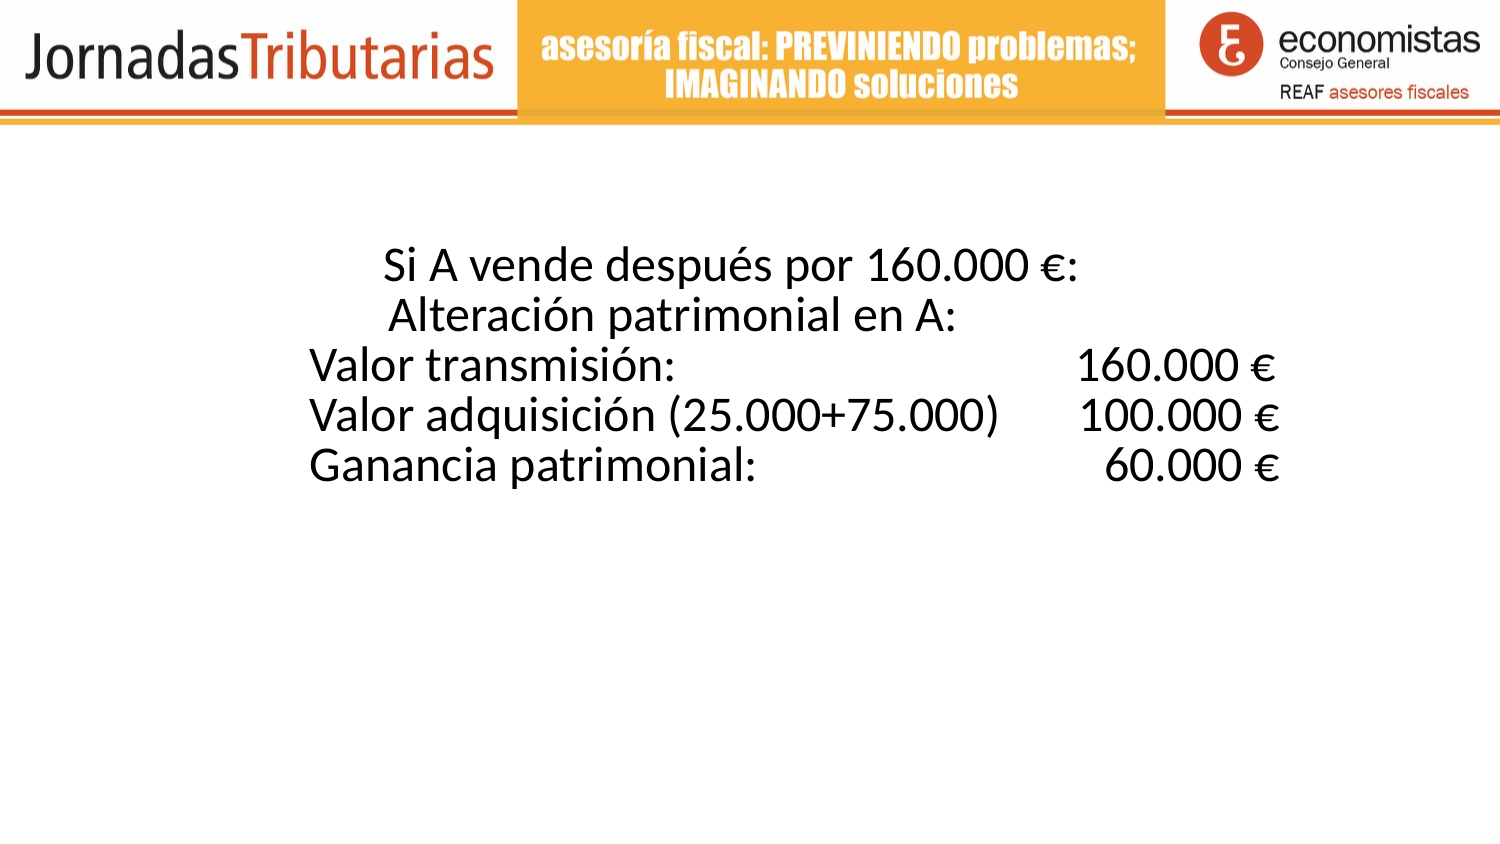

Si A vende después por 160.000 €:
 Alteración patrimonial en A:
Valor transmisión: 				 160.000 €
Valor adquisición (25.000+75.000) 100.000 €
Ganancia patrimonial: 				 60.000 €